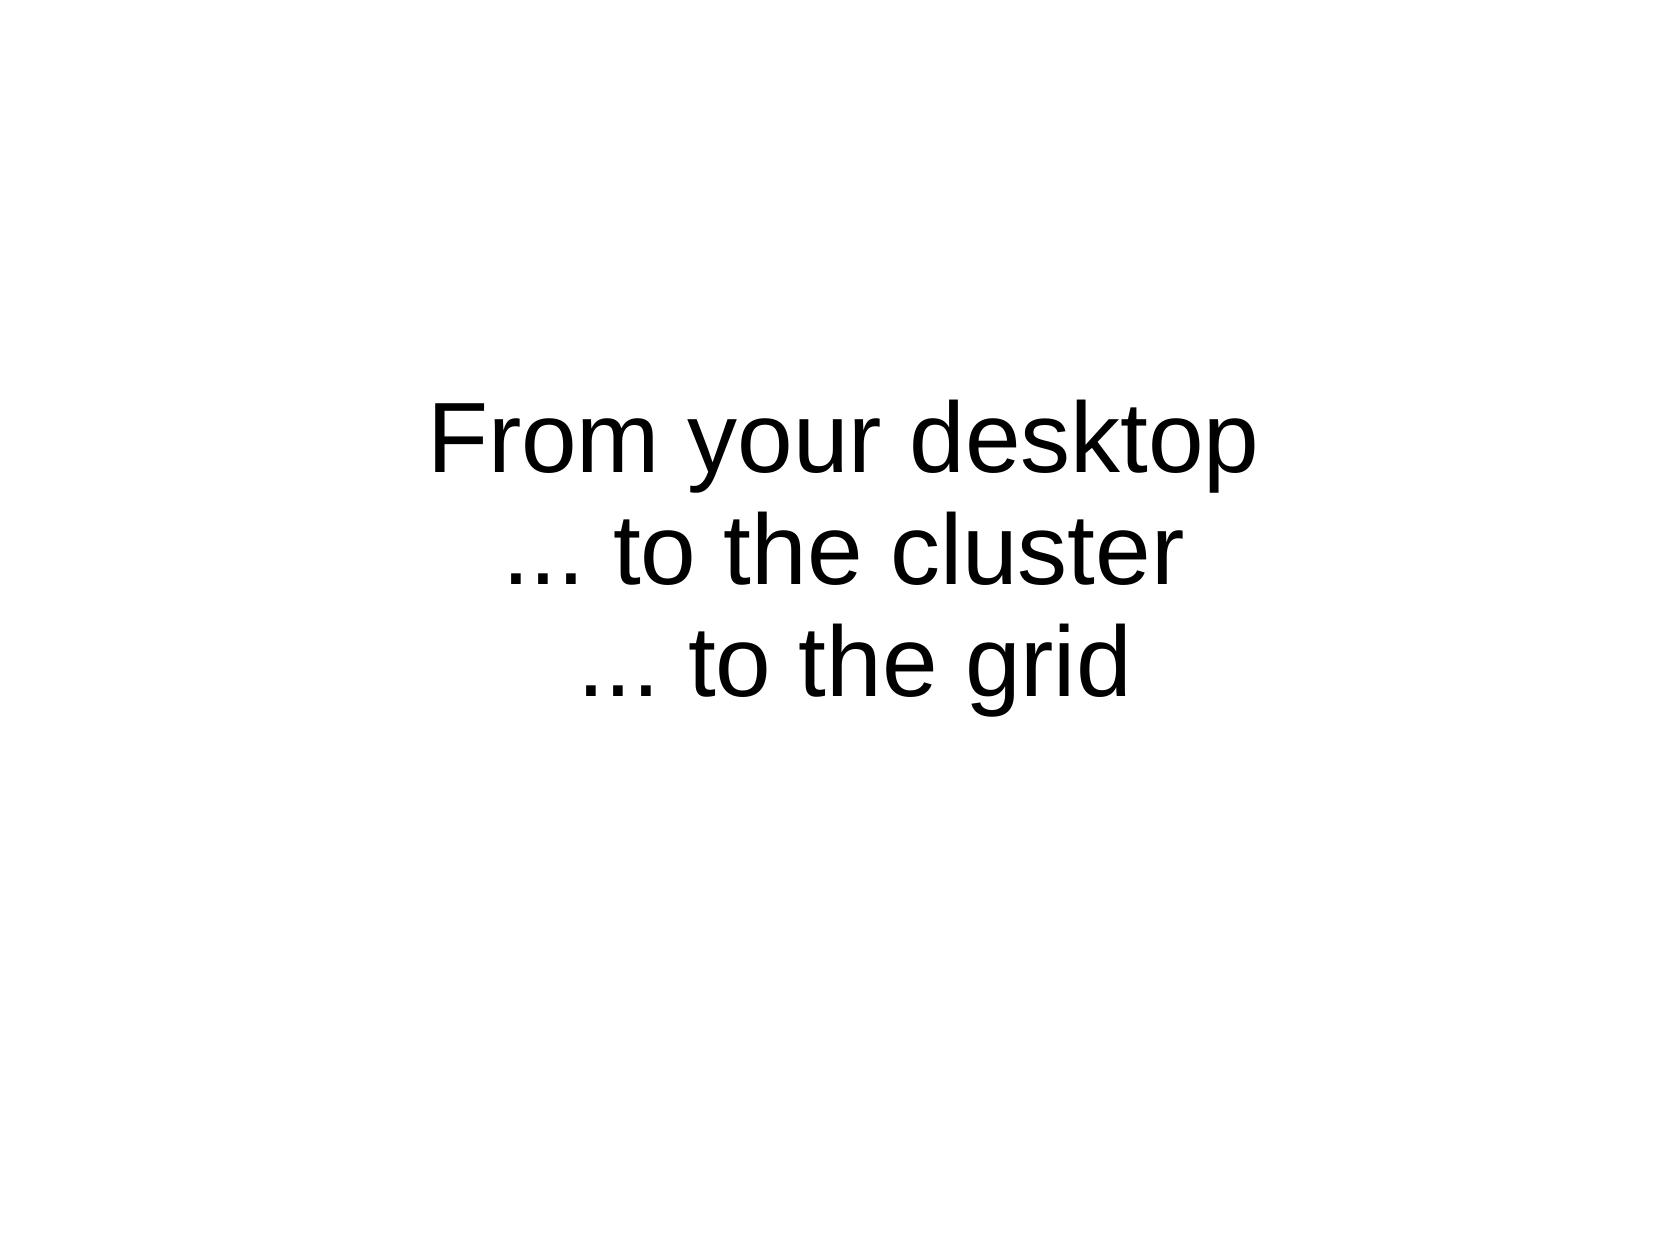

From your desktop
	... to the cluster
		... to the grid